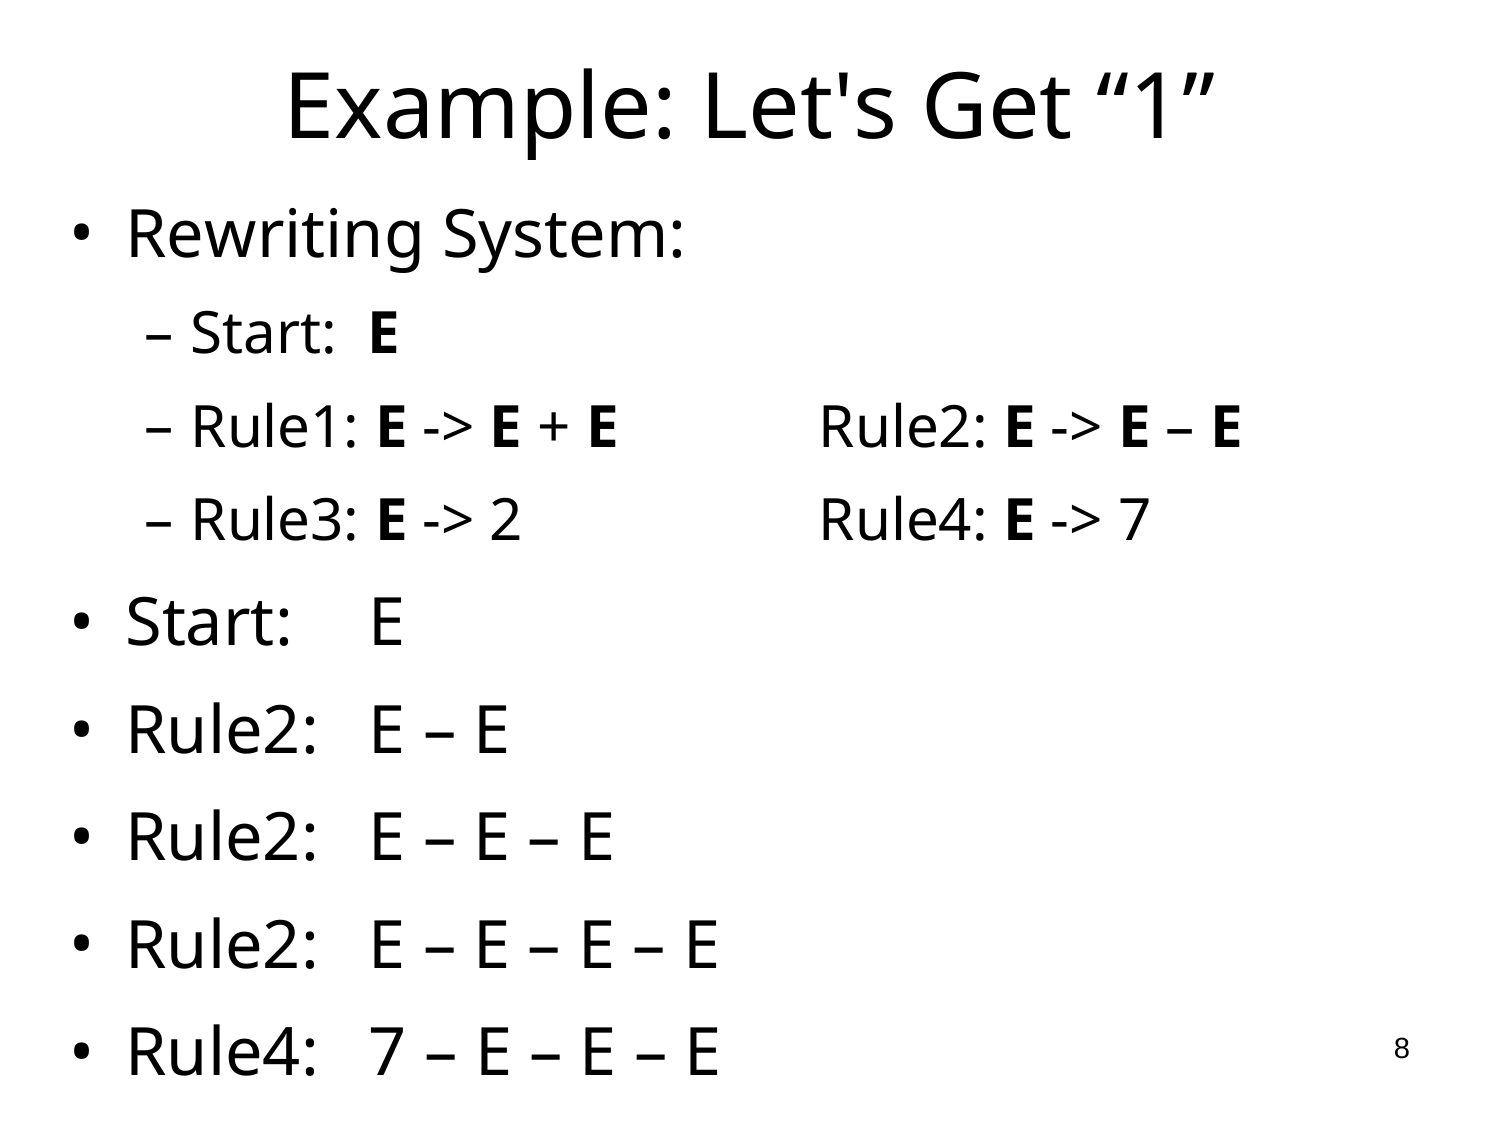

# Example: Let's Get “1”
Rewriting System:
Start: E
Rule1: E -> E + E		Rule2: E -> E – E
Rule3: E -> 2	 	Rule4: E -> 7
Start:	E
Rule2:	E – E
Rule2:	E – E – E
Rule2:	E – E – E – E
Rule4:	7 – E – E – E
Rule3:	7 – 2 – 2 – 2	(apply 3 times)
8